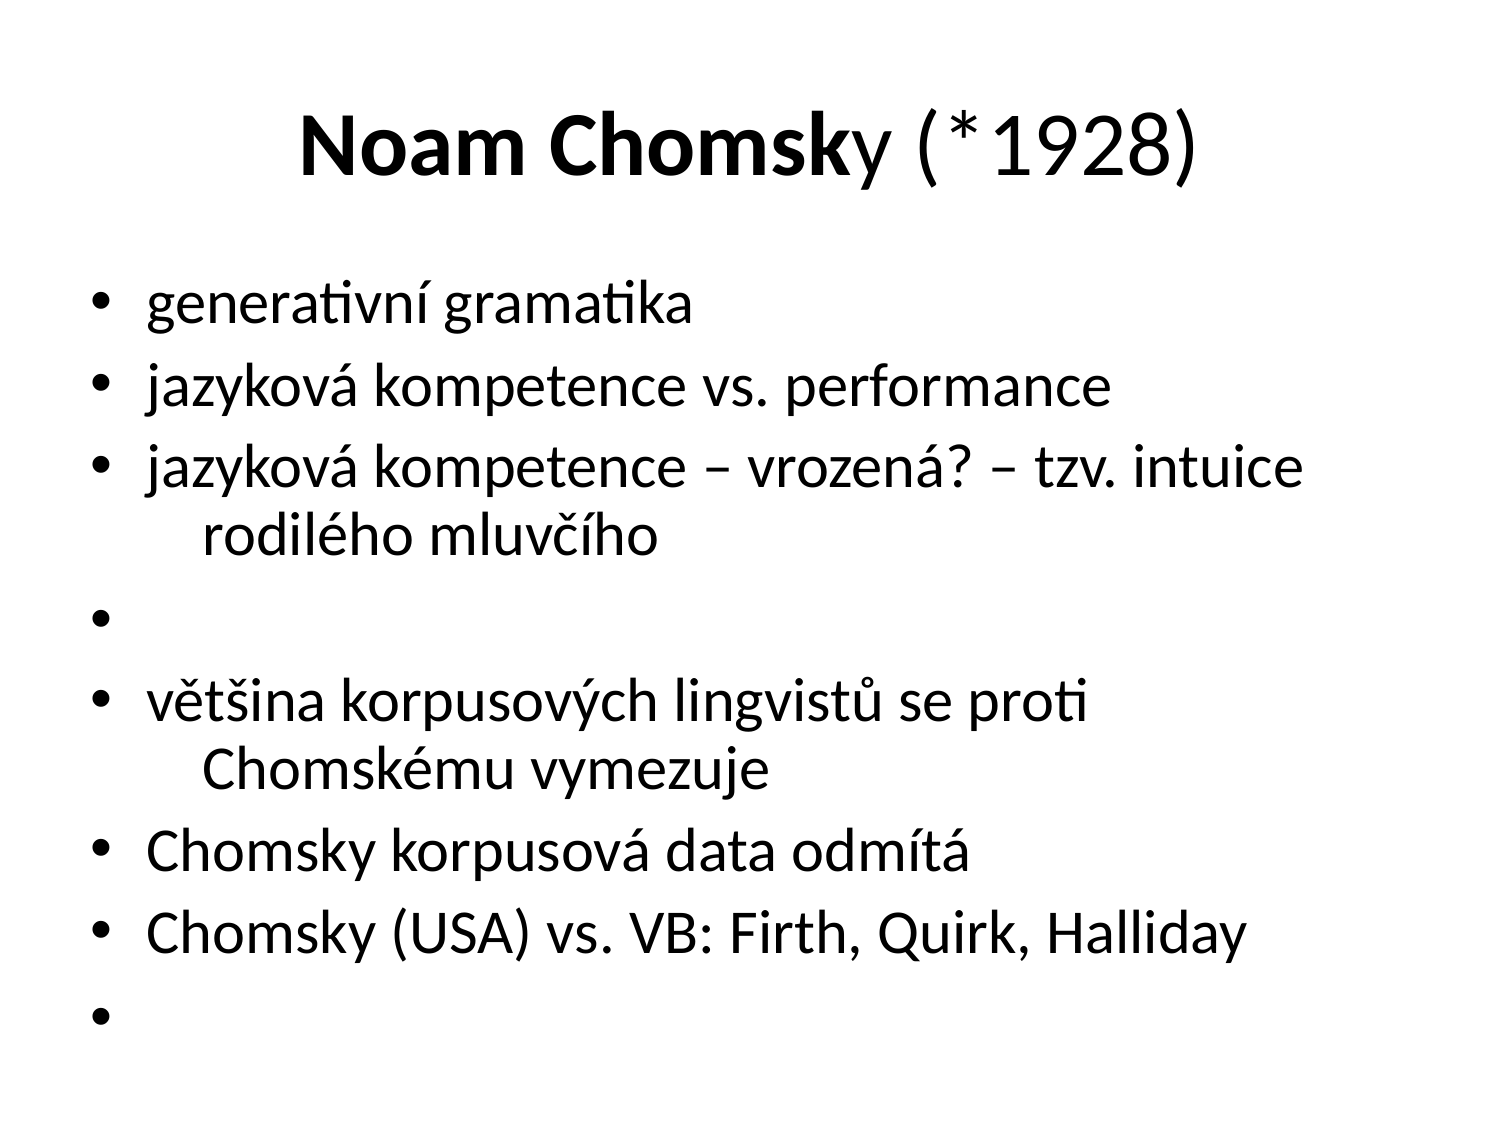

# Noam Chomsky (*1928)
generativní gramatika
jazyková kompetence vs. performance
jazyková kompetence – vrozená? – tzv. intuice rodilého mluvčího
většina korpusových lingvistů se proti Chomskému vymezuje
Chomsky korpusová data odmítá
Chomsky (USA) vs. VB: Firth, Quirk, Halliday